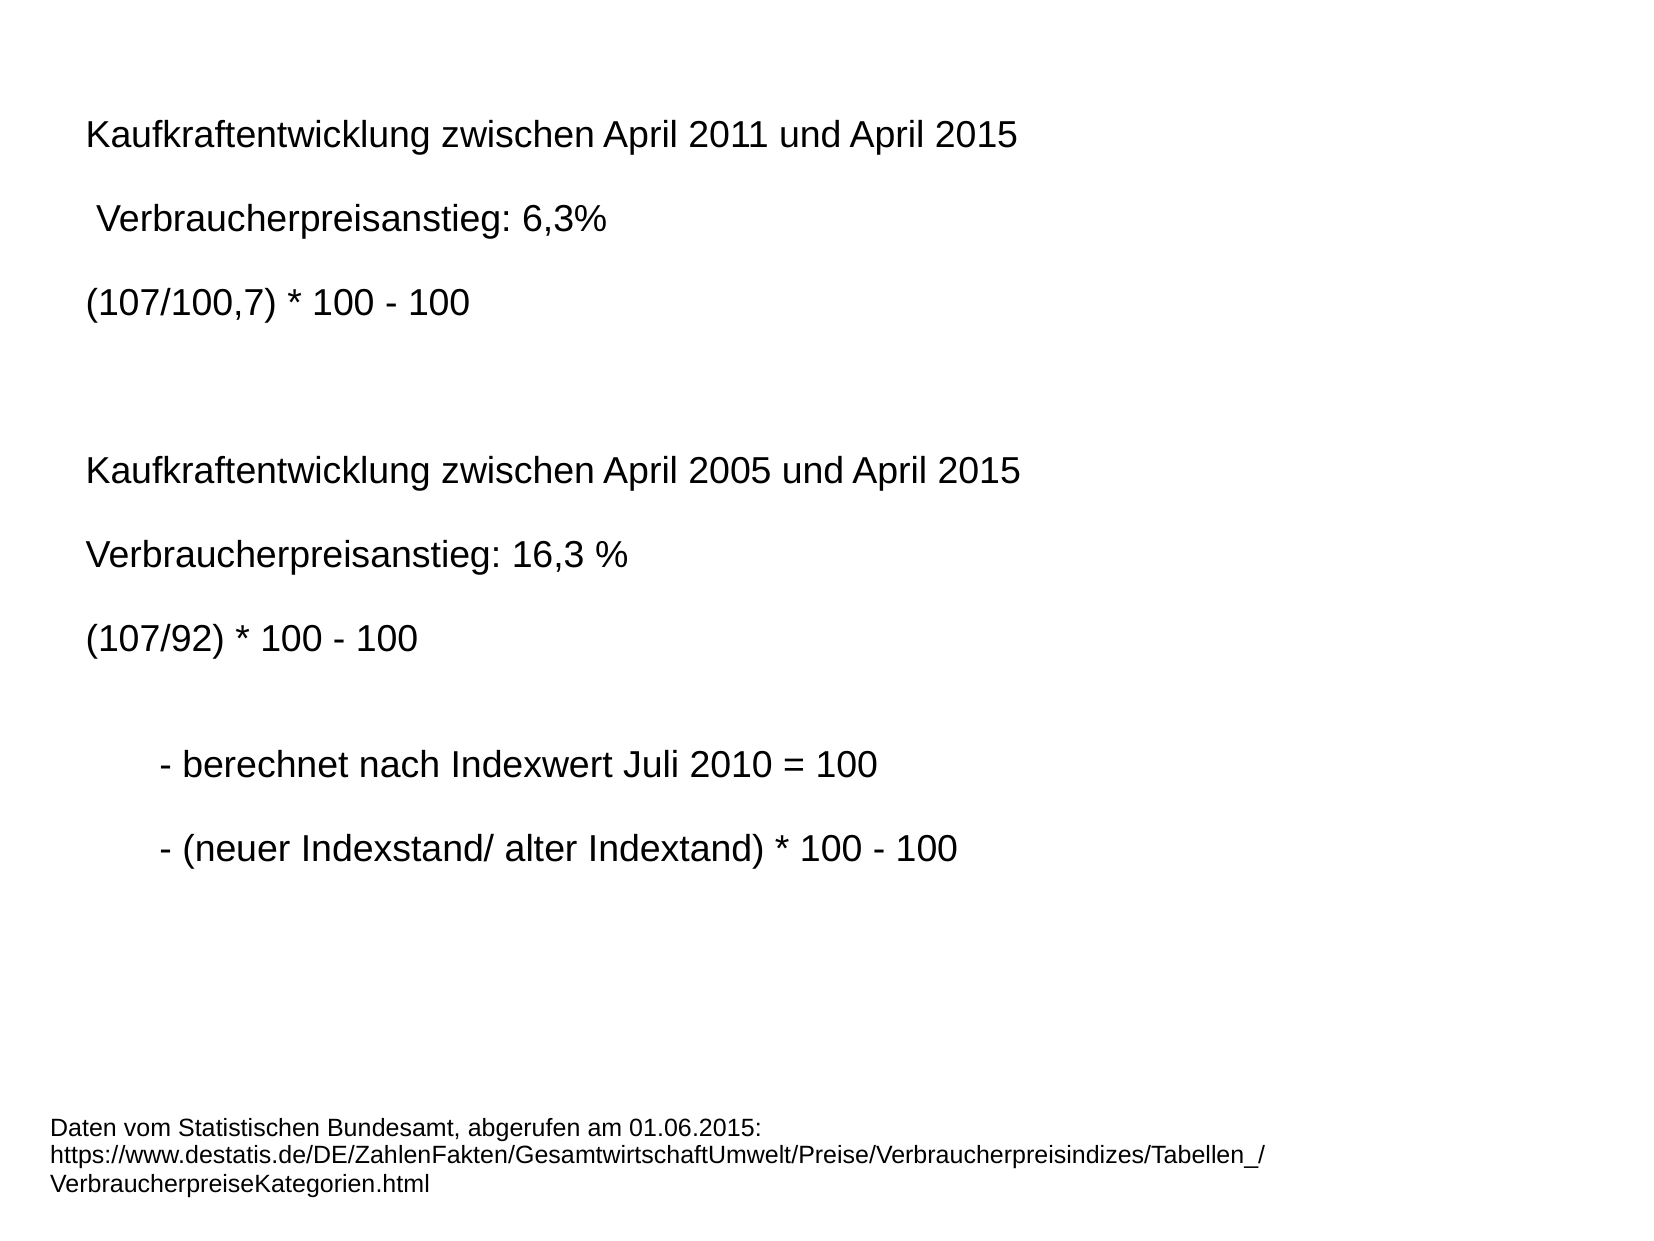

Kaufkraftentwicklung zwischen April 2011 und April 2015
 Verbraucherpreisanstieg: 6,3%
(107/100,7) * 100 - 100
Kaufkraftentwicklung zwischen April 2005 und April 2015
Verbraucherpreisanstieg: 16,3 %
(107/92) * 100 - 100
	- berechnet nach Indexwert Juli 2010 = 100
	- (neuer Indexstand/ alter Indextand) * 100 - 100
Daten vom Statistischen Bundesamt, abgerufen am 01.06.2015:
https://www.destatis.de/DE/ZahlenFakten/GesamtwirtschaftUmwelt/Preise/Verbraucherpreisindizes/Tabellen_/VerbraucherpreiseKategorien.html